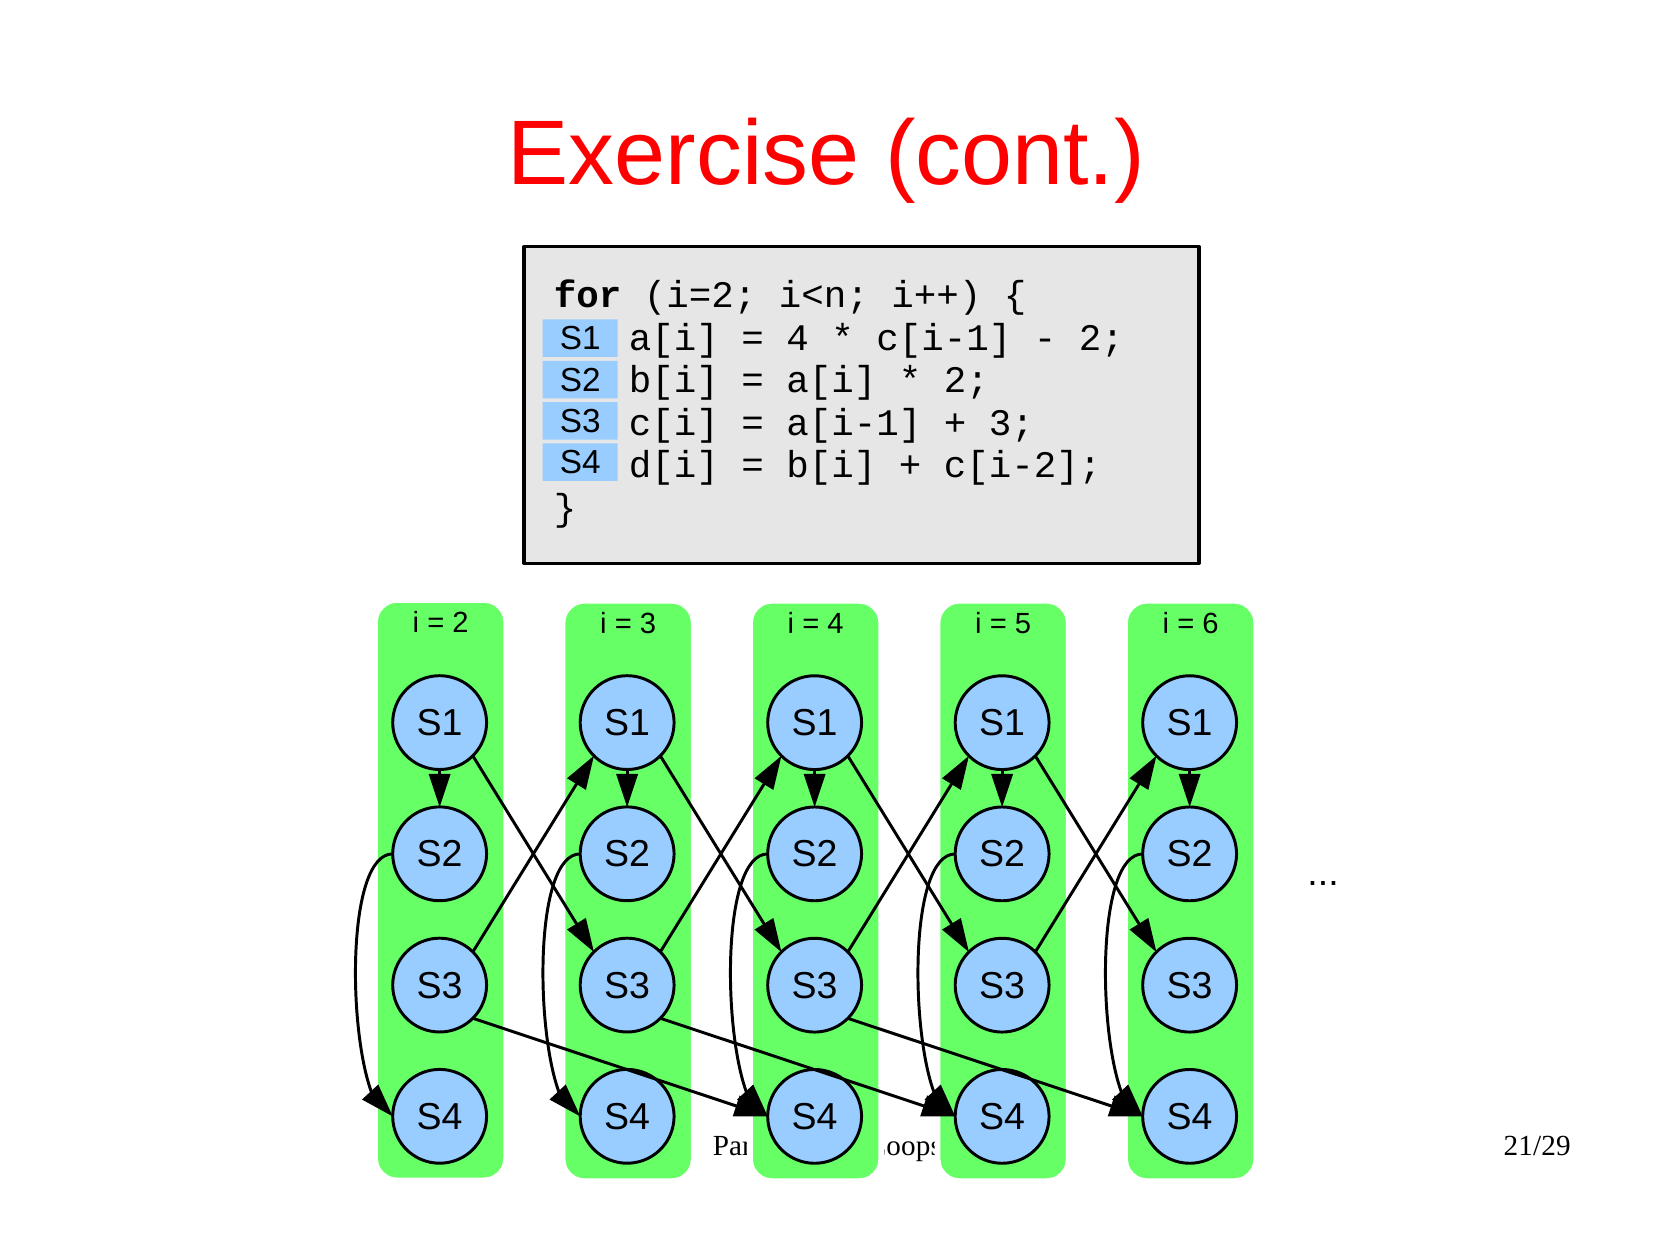

# Exercise (cont.)
for (i=2; i<n; i++) {
	a[i] = 4 * c[i-1] - 2;
	b[i] = a[i] * 2;
	c[i] = a[i-1] + 3;
	d[i] = b[i] + c[i-2];
}
S1
S2
S3
S4
i = 2
i = 3
i = 4
i = 5
i = 6
S1
S1
S1
S1
S1
S2
S2
S2
S2
S2
...
S3
S3
S3
S3
S3
S4
S4
S4
S4
S4
Parallelizing Loops
21